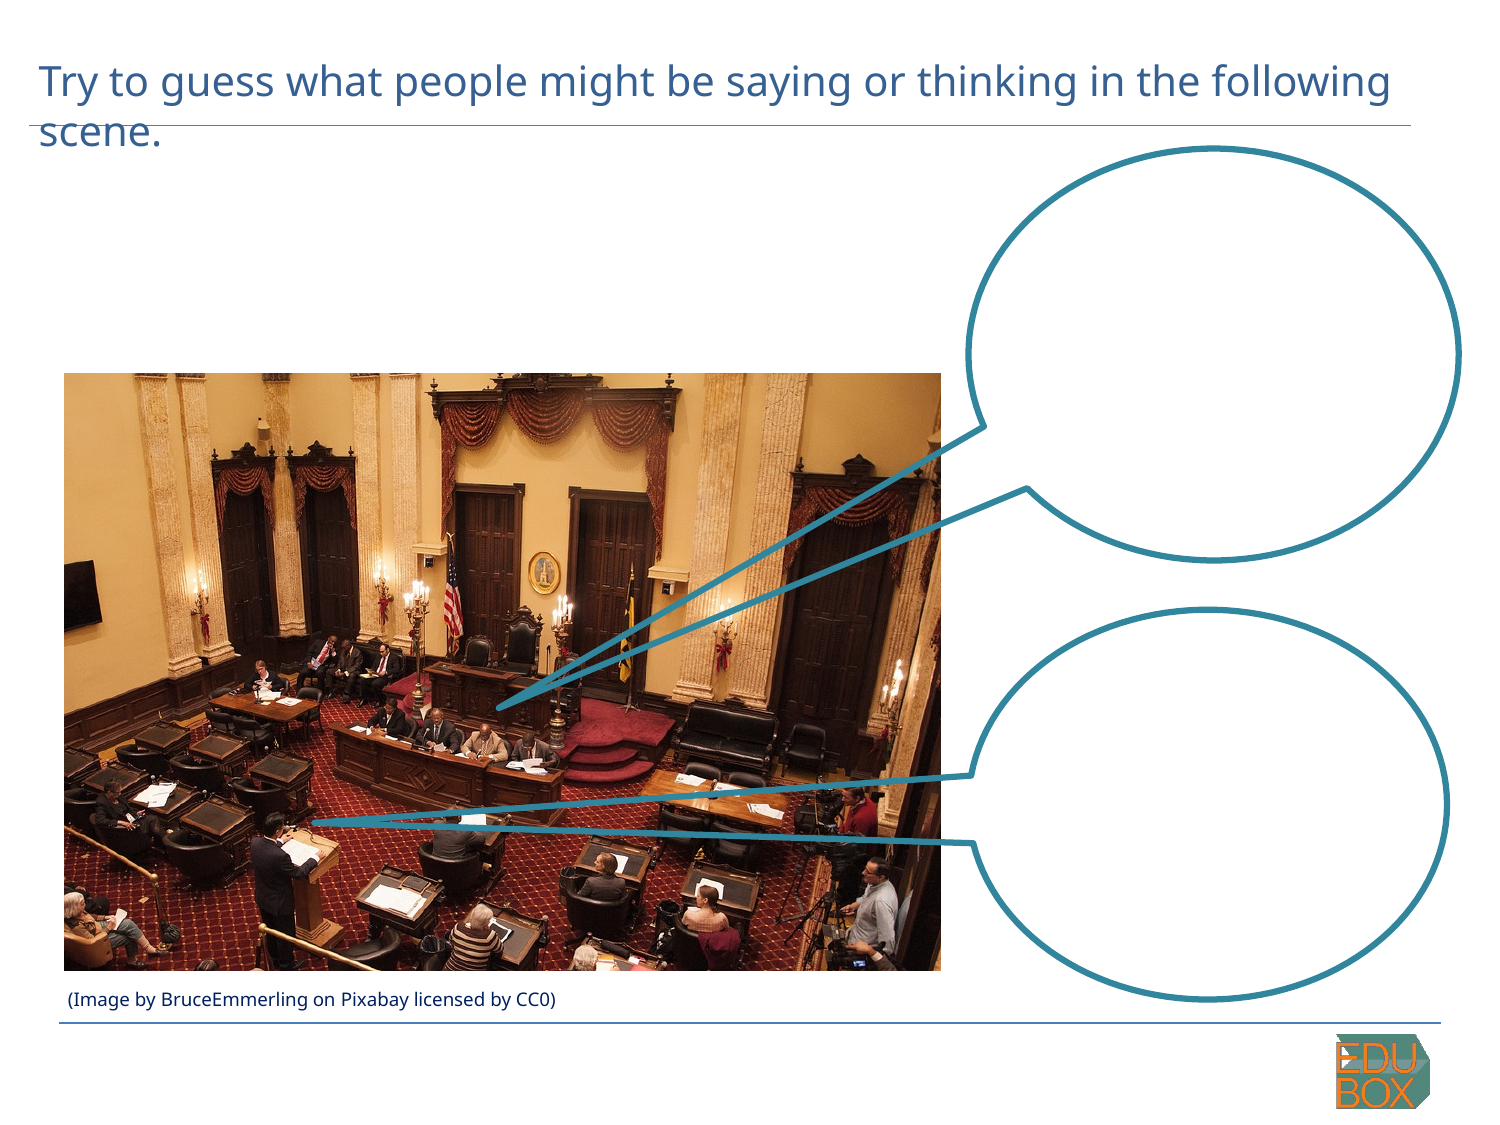

Try to guess what people might be saying or thinking in the following scene.
(Image by BruceEmmerling on Pixabay licensed by CC0)